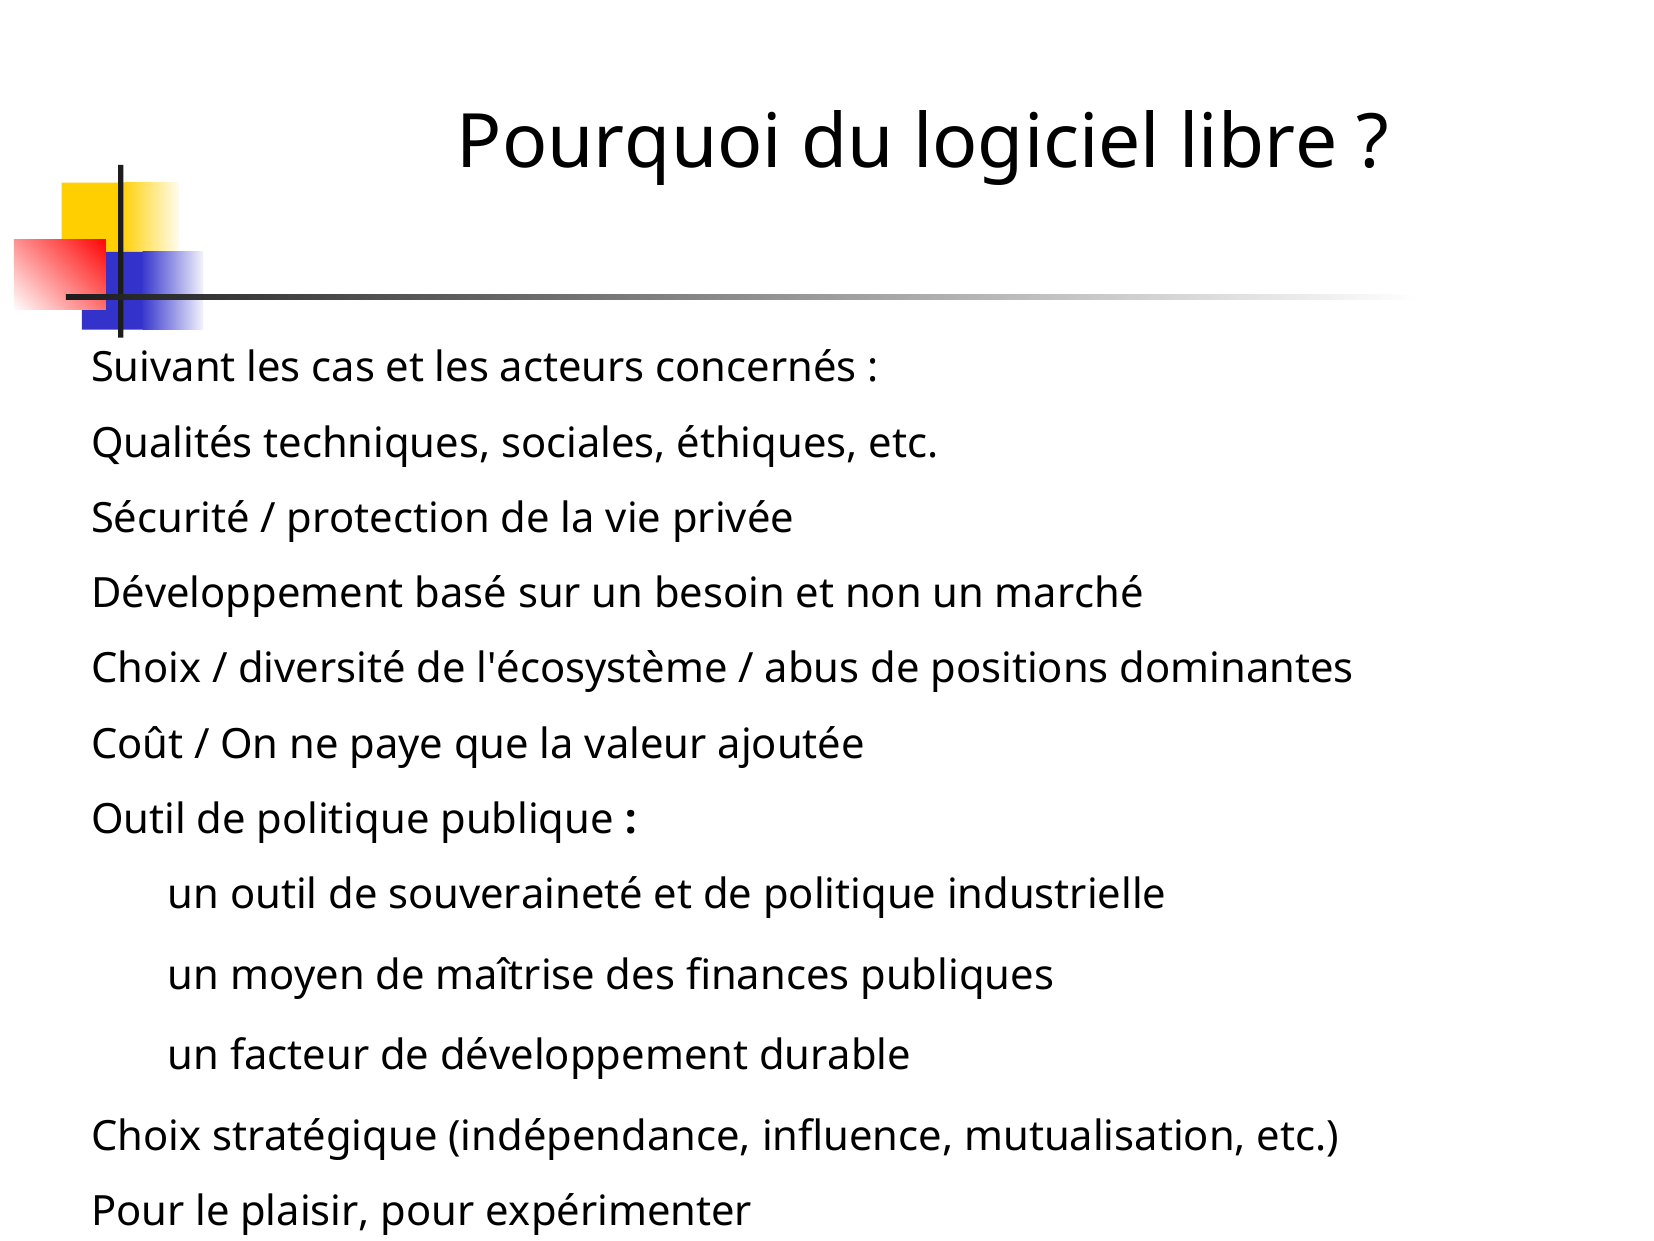

# Pourquoi du logiciel libre ?
Suivant les cas et les acteurs concernés :
Qualités techniques, sociales, éthiques, etc.
Sécurité / protection de la vie privée
Développement basé sur un besoin et non un marché
Choix / diversité de l'écosystème / abus de positions dominantes
Coût / On ne paye que la valeur ajoutée
Outil de politique publique :
un outil de souveraineté et de politique industrielle
un moyen de maîtrise des finances publiques
un facteur de développement durable
Choix stratégique (indépendance, influence, mutualisation, etc.)
Pour le plaisir, pour expérimenter
...